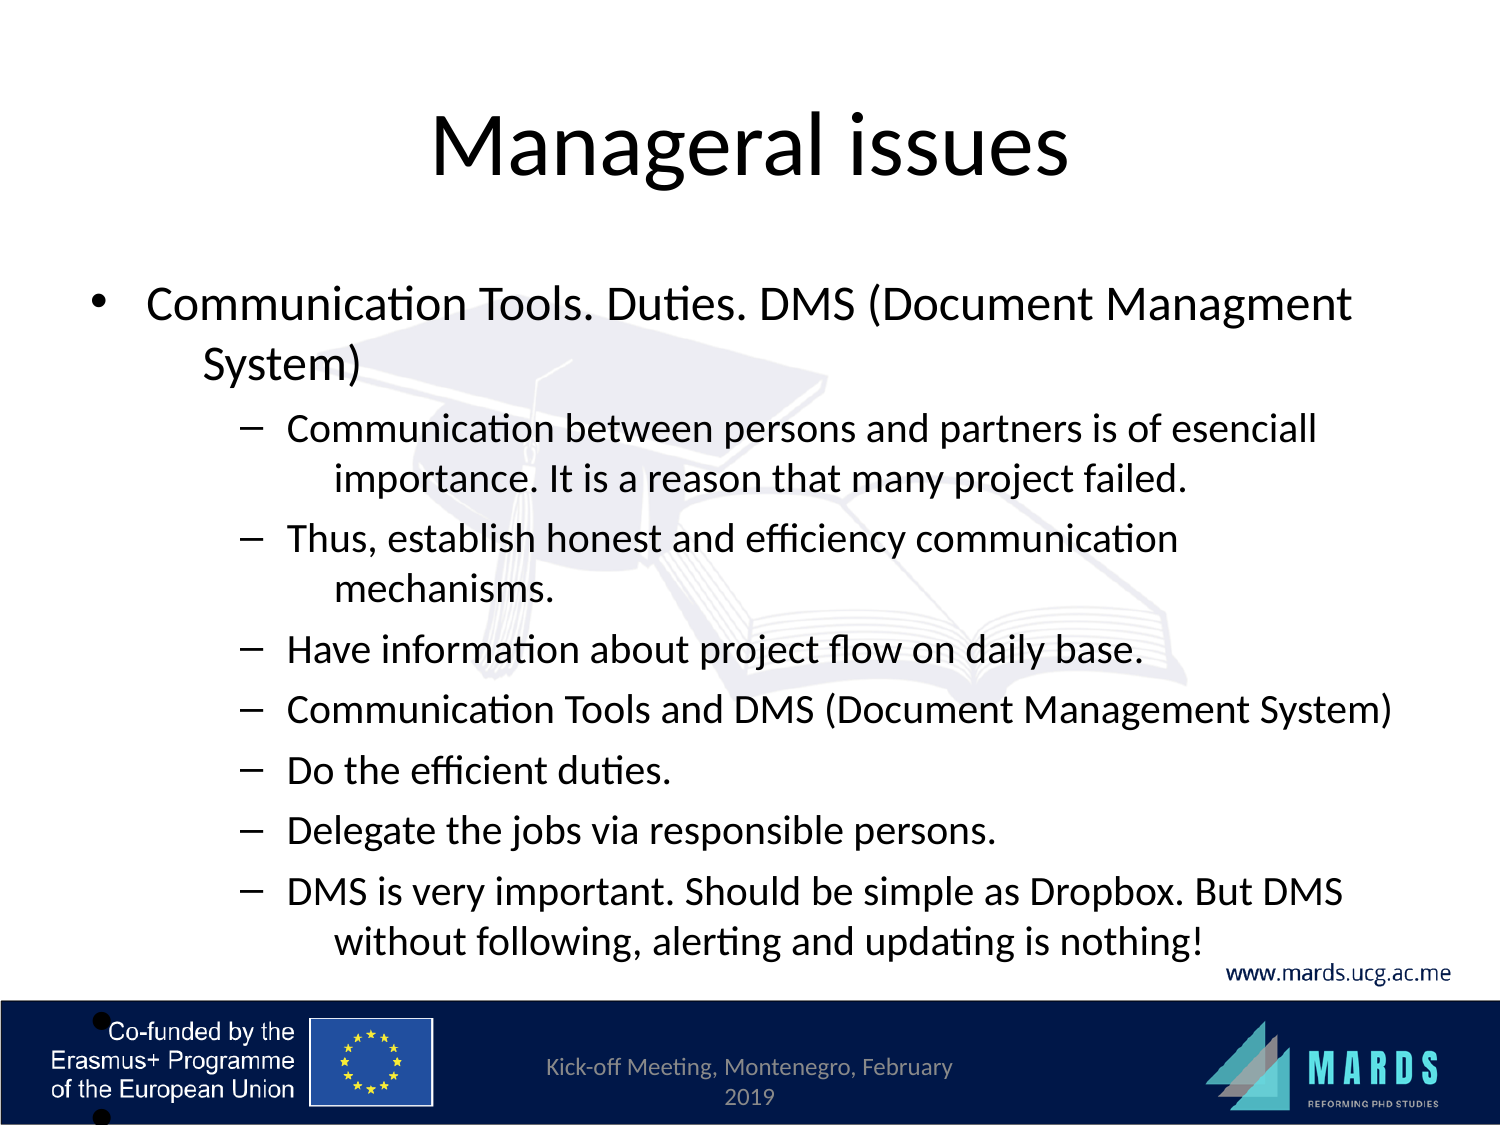

# Manageral issues
Communication Tools. Duties. DMS (Document Managment System)
Communication between persons and partners is of esenciall importance. It is a reason that many project failed.
Thus, establish honest and efficiency communication mechanisms.
Have information about project flow on daily base.
Communication Tools and DMS (Document Management System)
Do the efficient duties.
Delegate the jobs via responsible persons.
DMS is very important. Should be simple as Dropbox. But DMS without following, alerting and updating is nothing!
Kick-off Meeting, Montenegro, February 2019